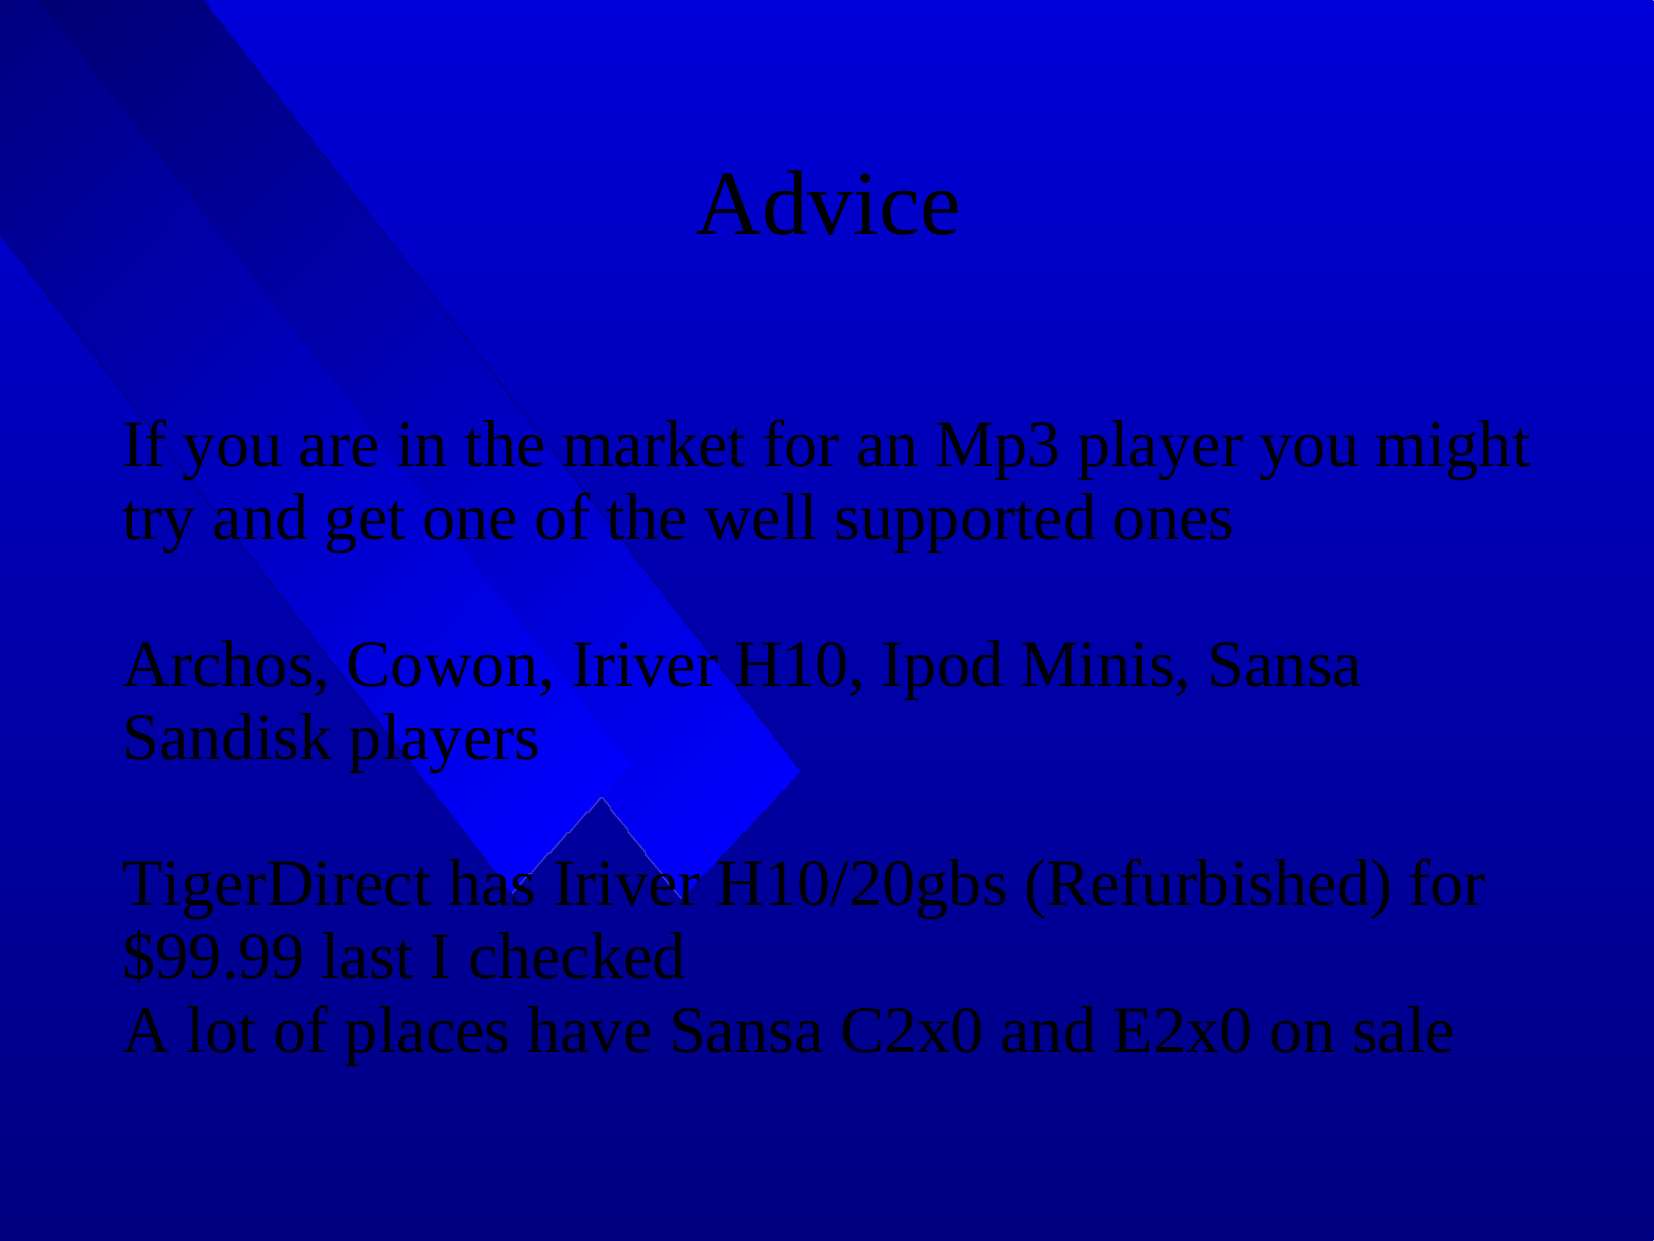

# Advice
If you are in the market for an Mp3 player you might try and get one of the well supported ones
Archos, Cowon, Iriver H10, Ipod Minis, Sansa Sandisk players
TigerDirect has Iriver H10/20gbs (Refurbished) for $99.99 last I checked
A lot of places have Sansa C2x0 and E2x0 on sale